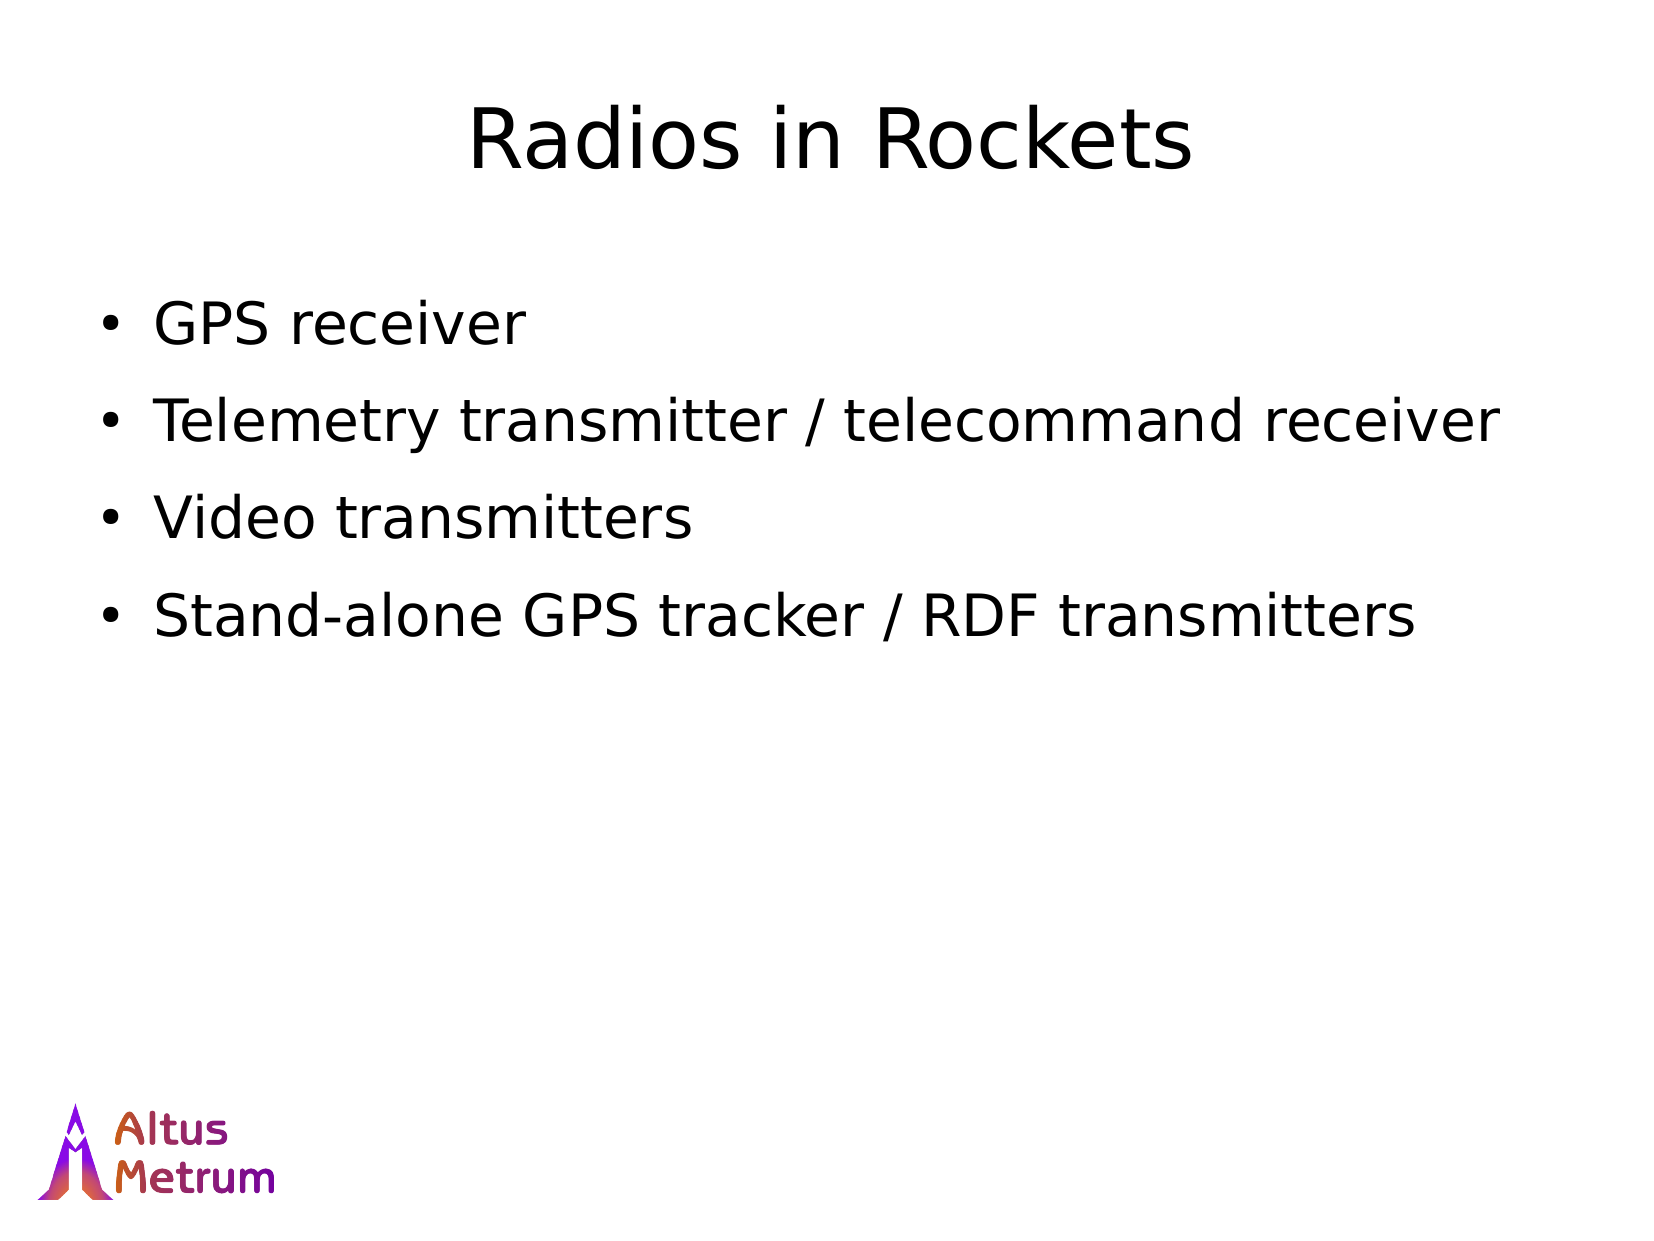

# Radios in Rockets
GPS receiver
Telemetry transmitter / telecommand receiver
Video transmitters
Stand-alone GPS tracker / RDF transmitters